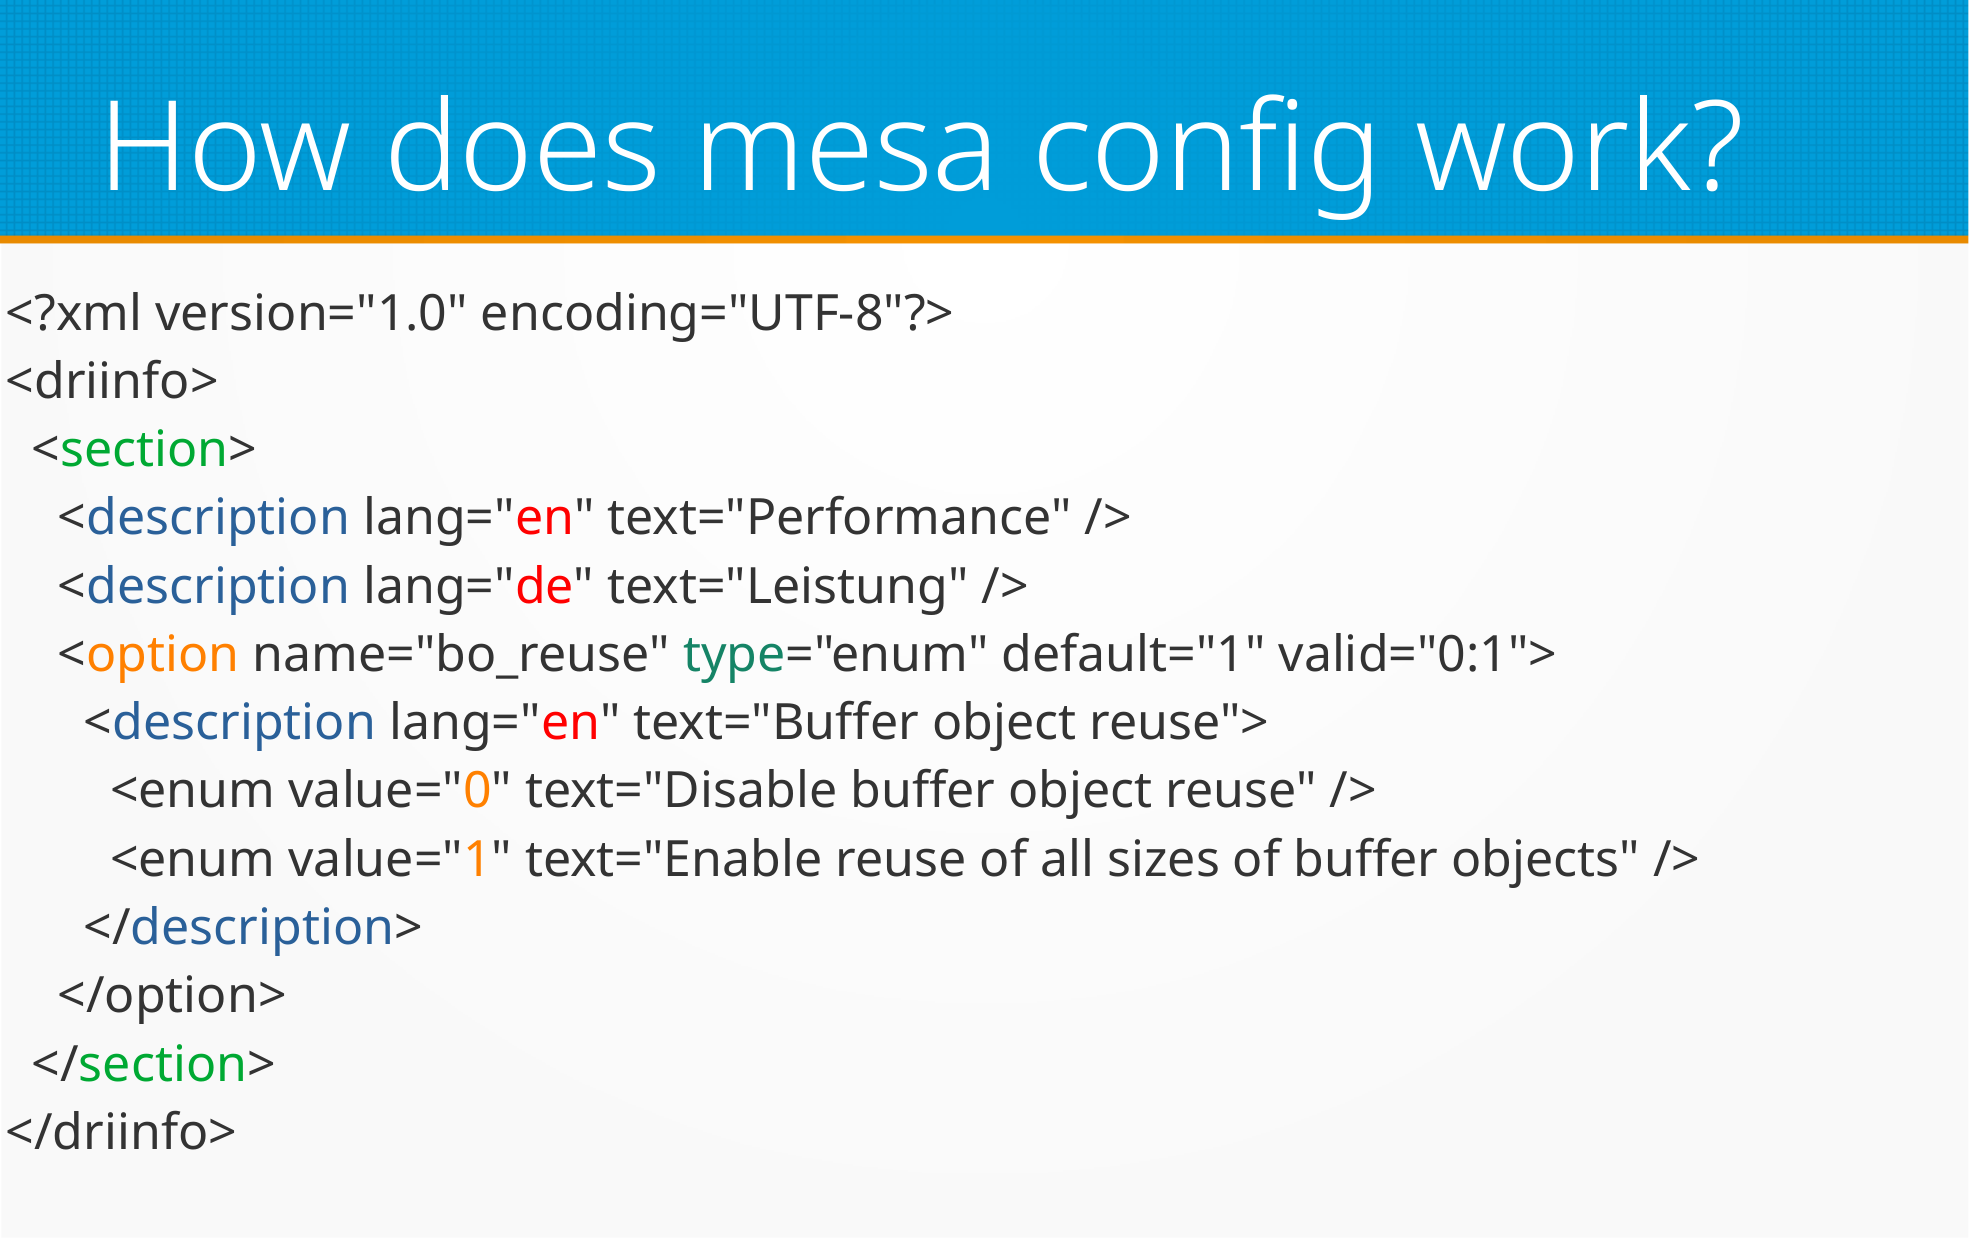

# How does mesa config work?
<?xml version="1.0" encoding="UTF-8"?>
<driinfo>
 <section>
 <description lang="en" text="Performance" />
 <description lang="de" text="Leistung" />
 <option name="bo_reuse" type="enum" default="1" valid="0:1">
 <description lang="en" text="Buffer object reuse">
 <enum value="0" text="Disable buffer object reuse" />
 <enum value="1" text="Enable reuse of all sizes of buffer objects" />
 </description>
 </option>
 </section>
</driinfo>